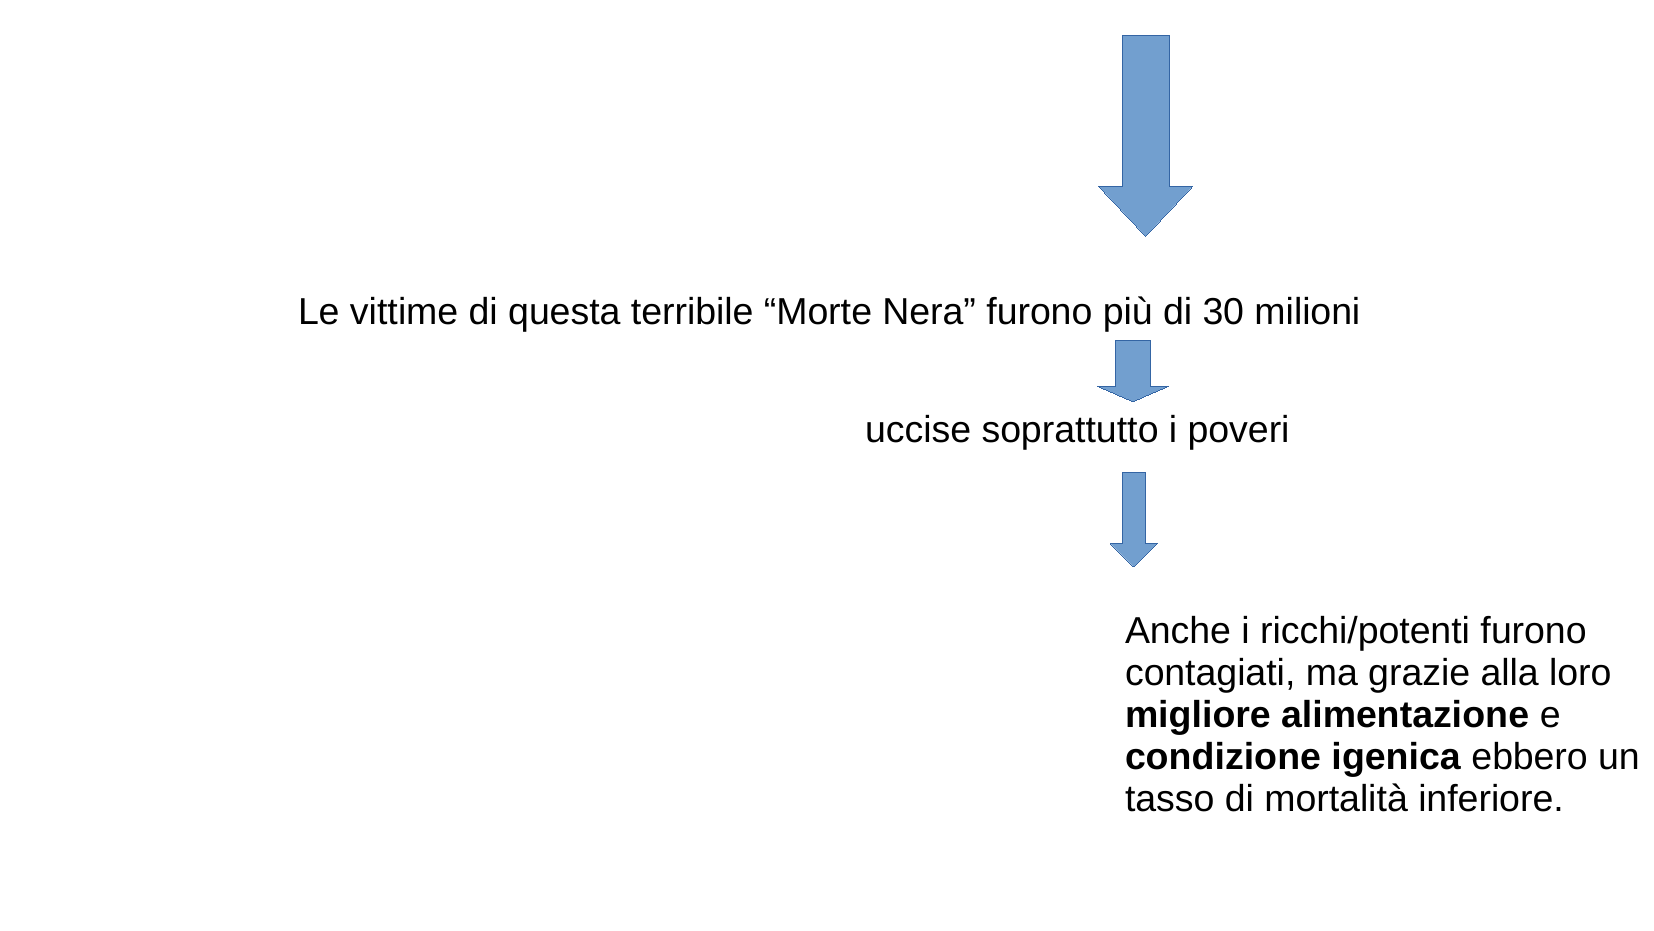

Le vittime di questa terribile “Morte Nera” furono più di 30 milioni
uccise soprattutto i poveri
Anche i ricchi/potenti furono
contagiati, ma grazie alla loro
migliore alimentazione e
condizione igenica ebbero un
tasso di mortalità inferiore.